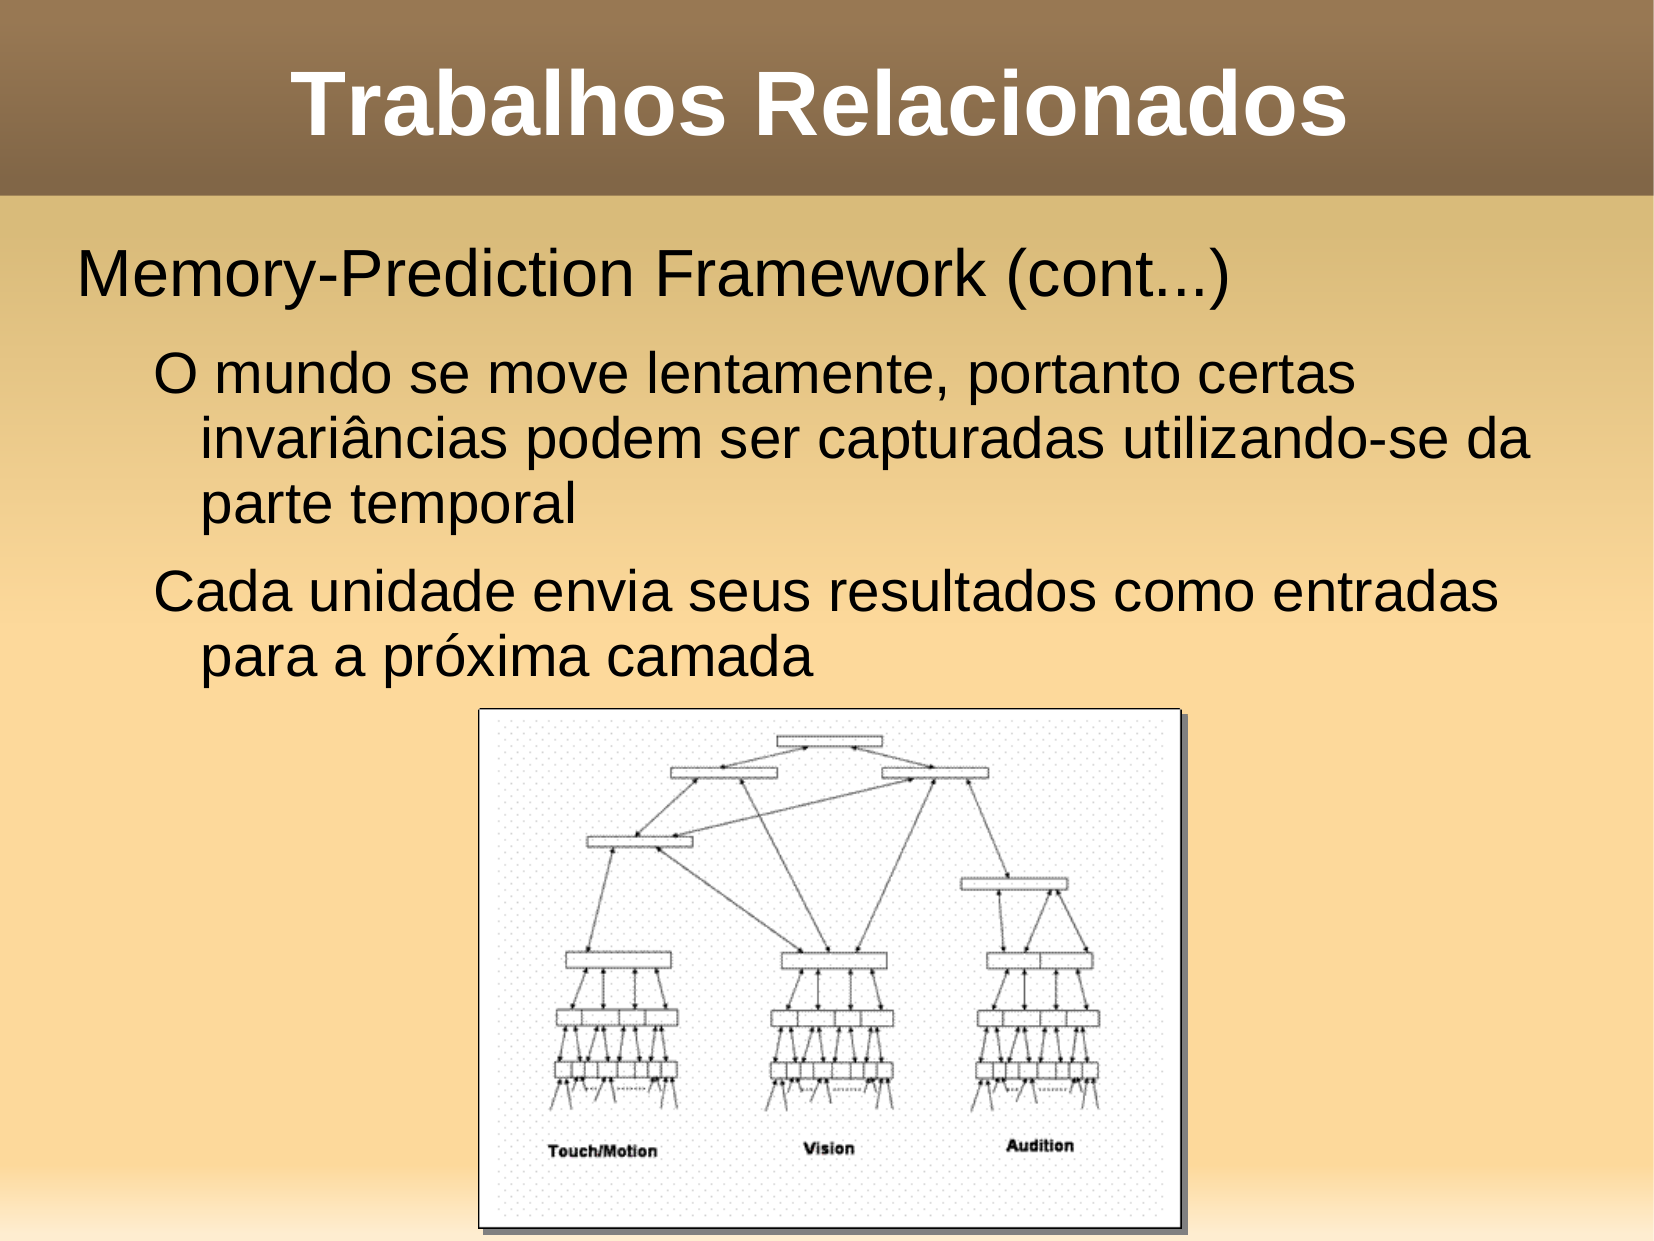

# Trabalhos Relacionados
Memory-Prediction Framework (cont...)
O mundo se move lentamente, portanto certas invariâncias podem ser capturadas utilizando-se da parte temporal
Cada unidade envia seus resultados como entradas para a próxima camada